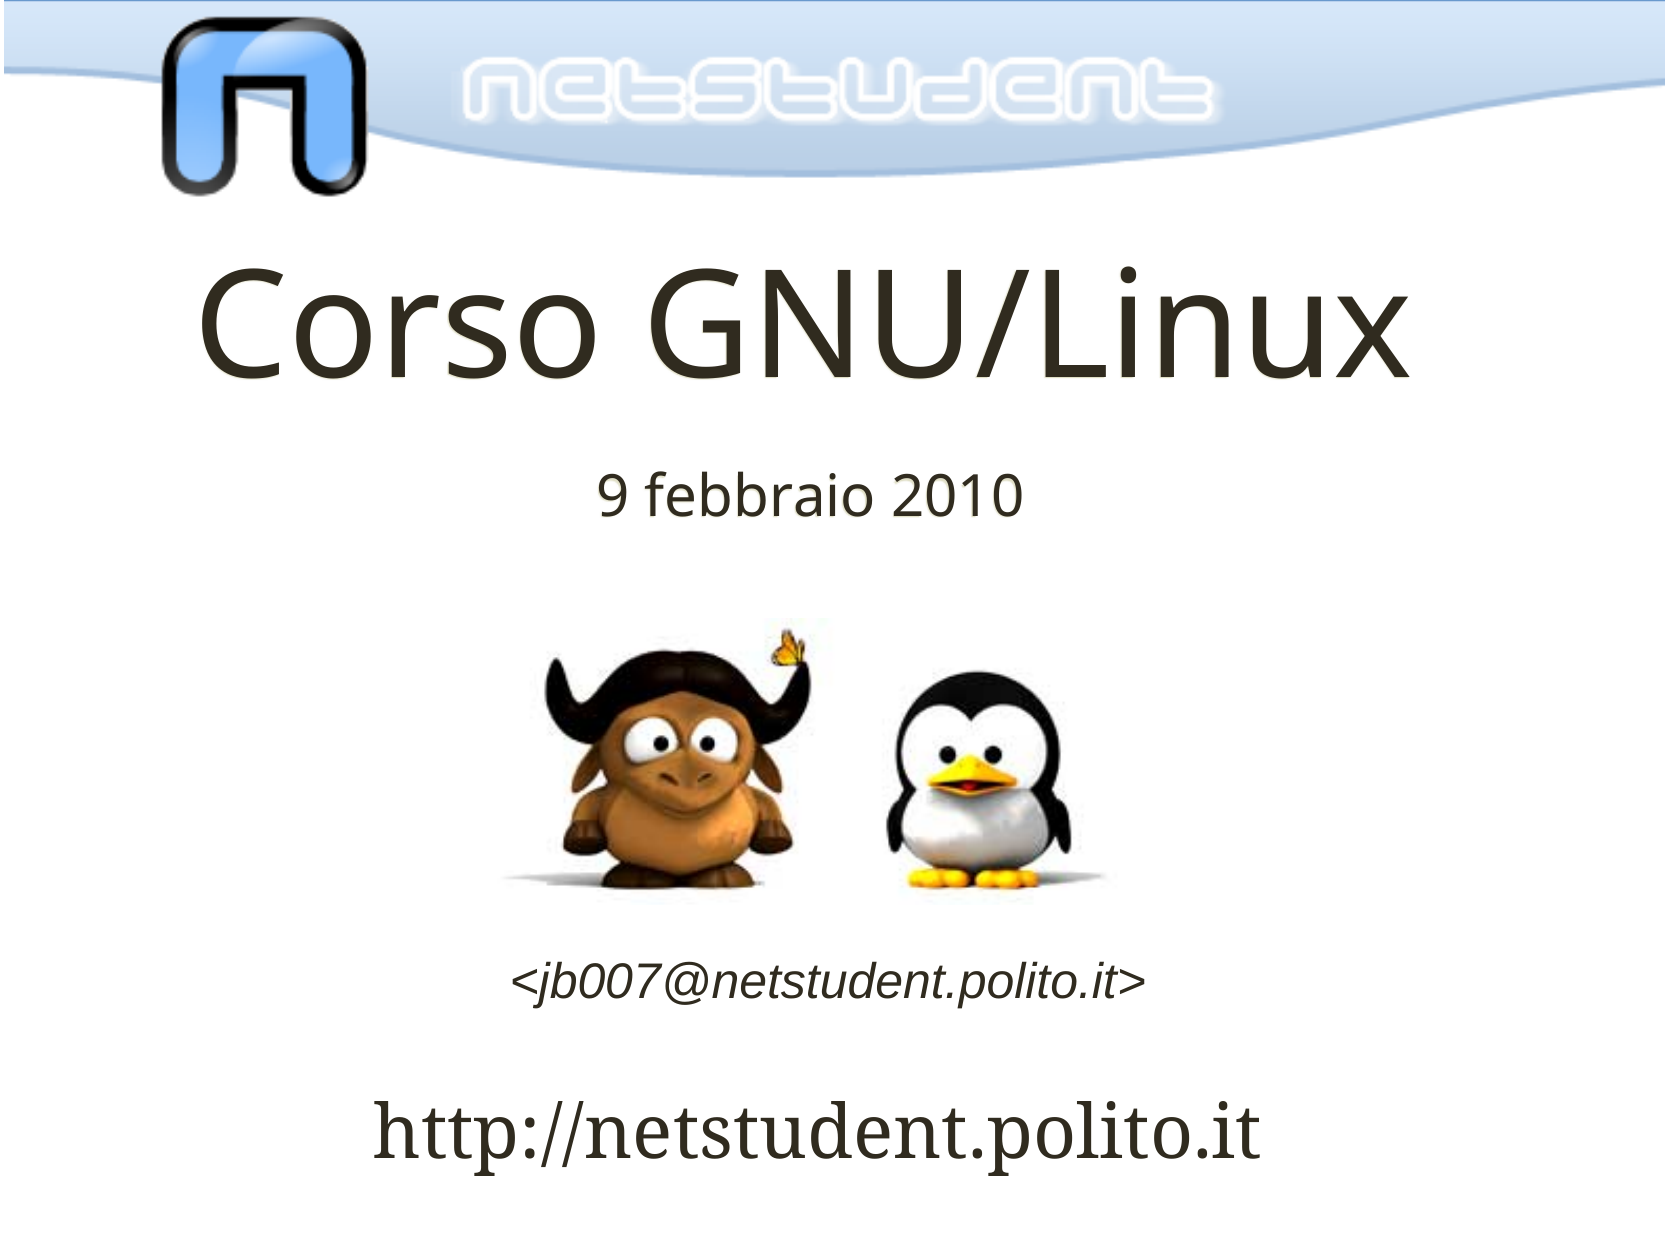

Corso GNU/Linux
# 9 febbraio 2010
<jb007@netstudent.polito.it>
http://netstudent.polito.it